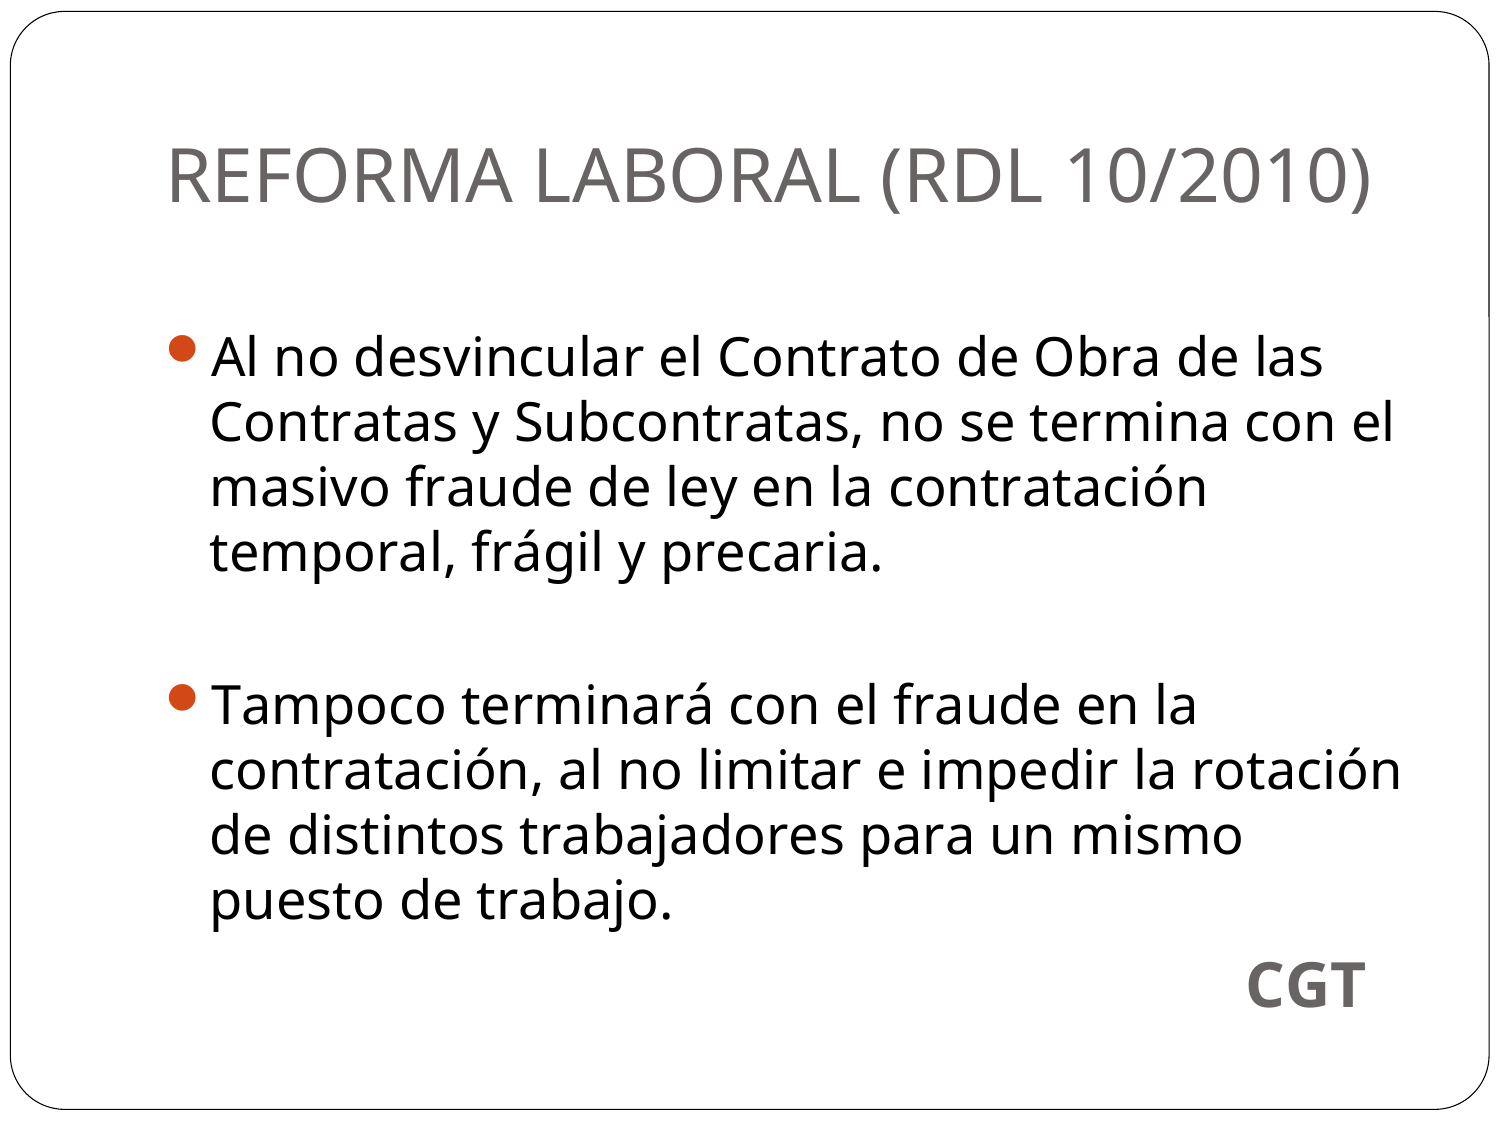

# REFORMA LABORAL (RDL 10/2010)
Al no desvincular el Contrato de Obra de las Contratas y Subcontratas, no se termina con el masivo fraude de ley en la contratación temporal, frágil y precaria.
Tampoco terminará con el fraude en la contratación, al no limitar e impedir la rotación de distintos trabajadores para un mismo puesto de trabajo.
CGT